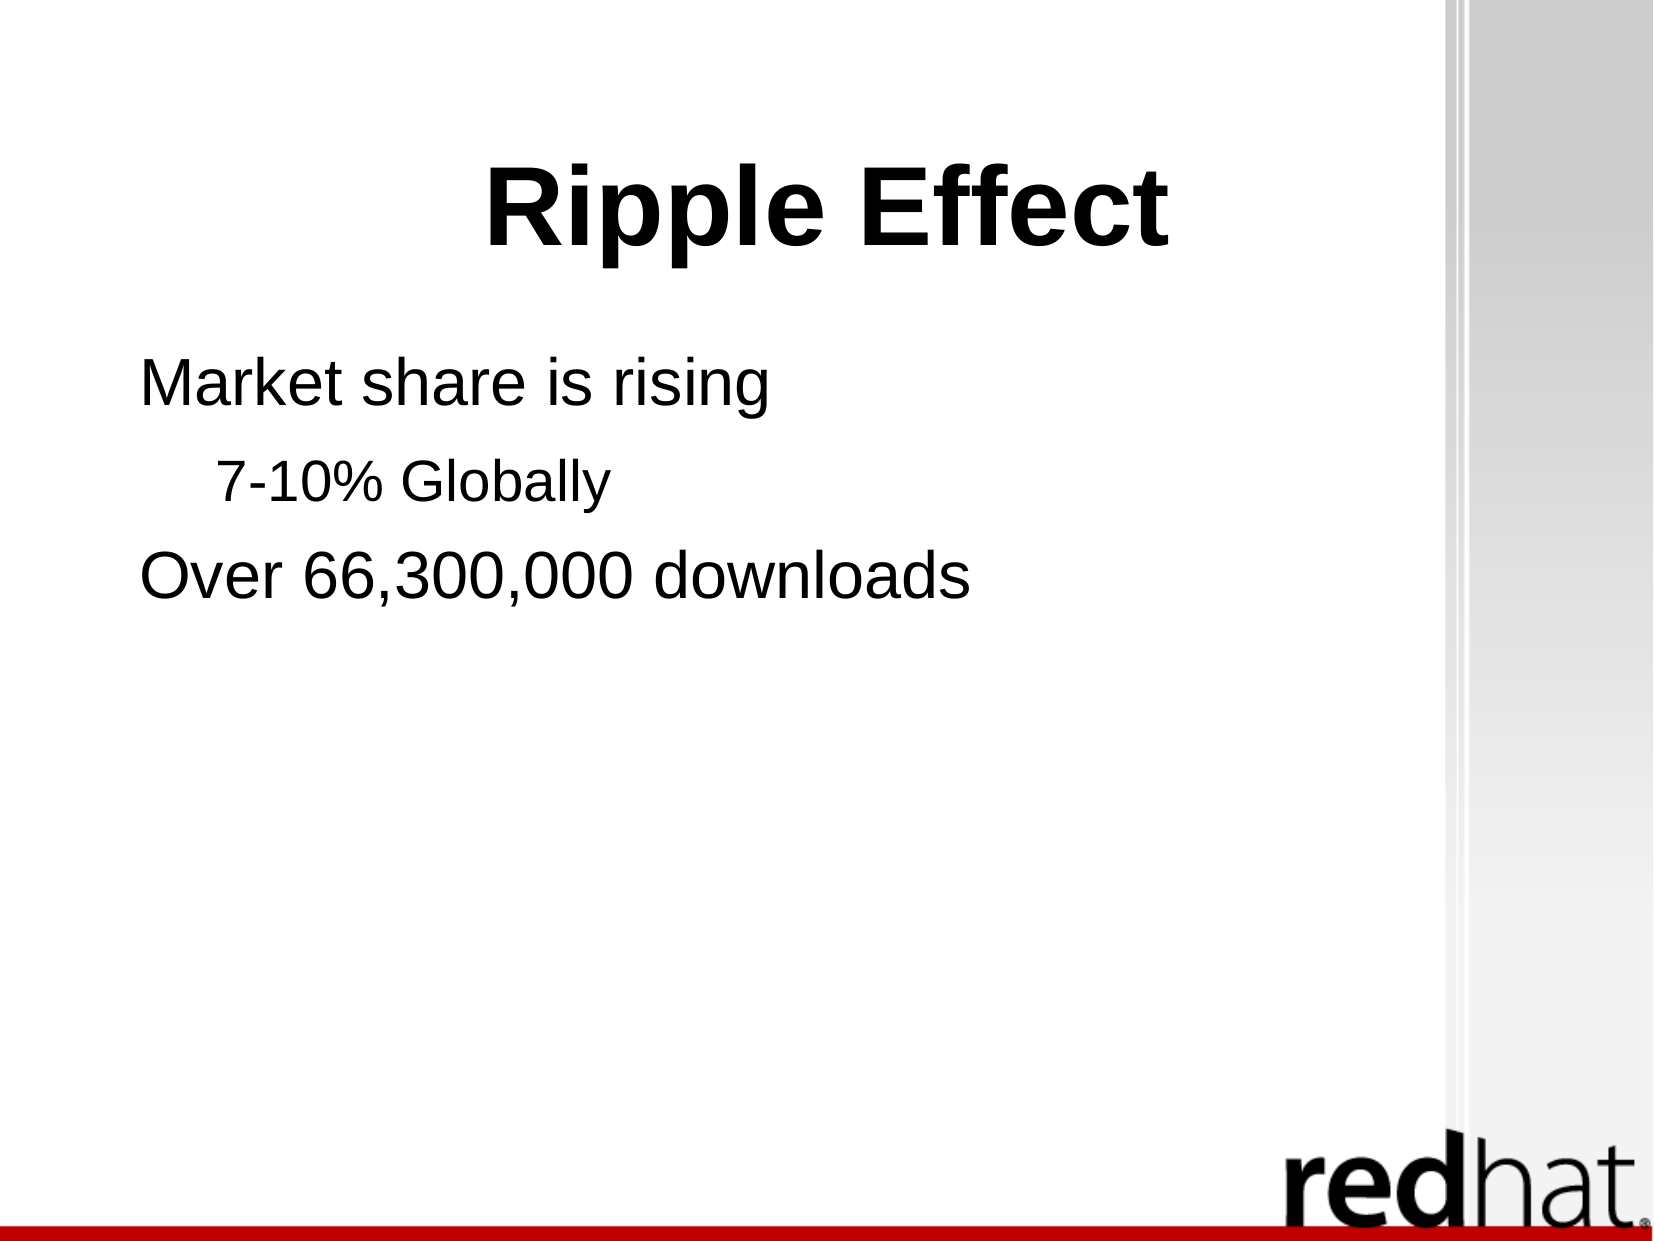

# Ripple Effect
Market share is rising
7-10% Globally
Over 66,300,000 downloads